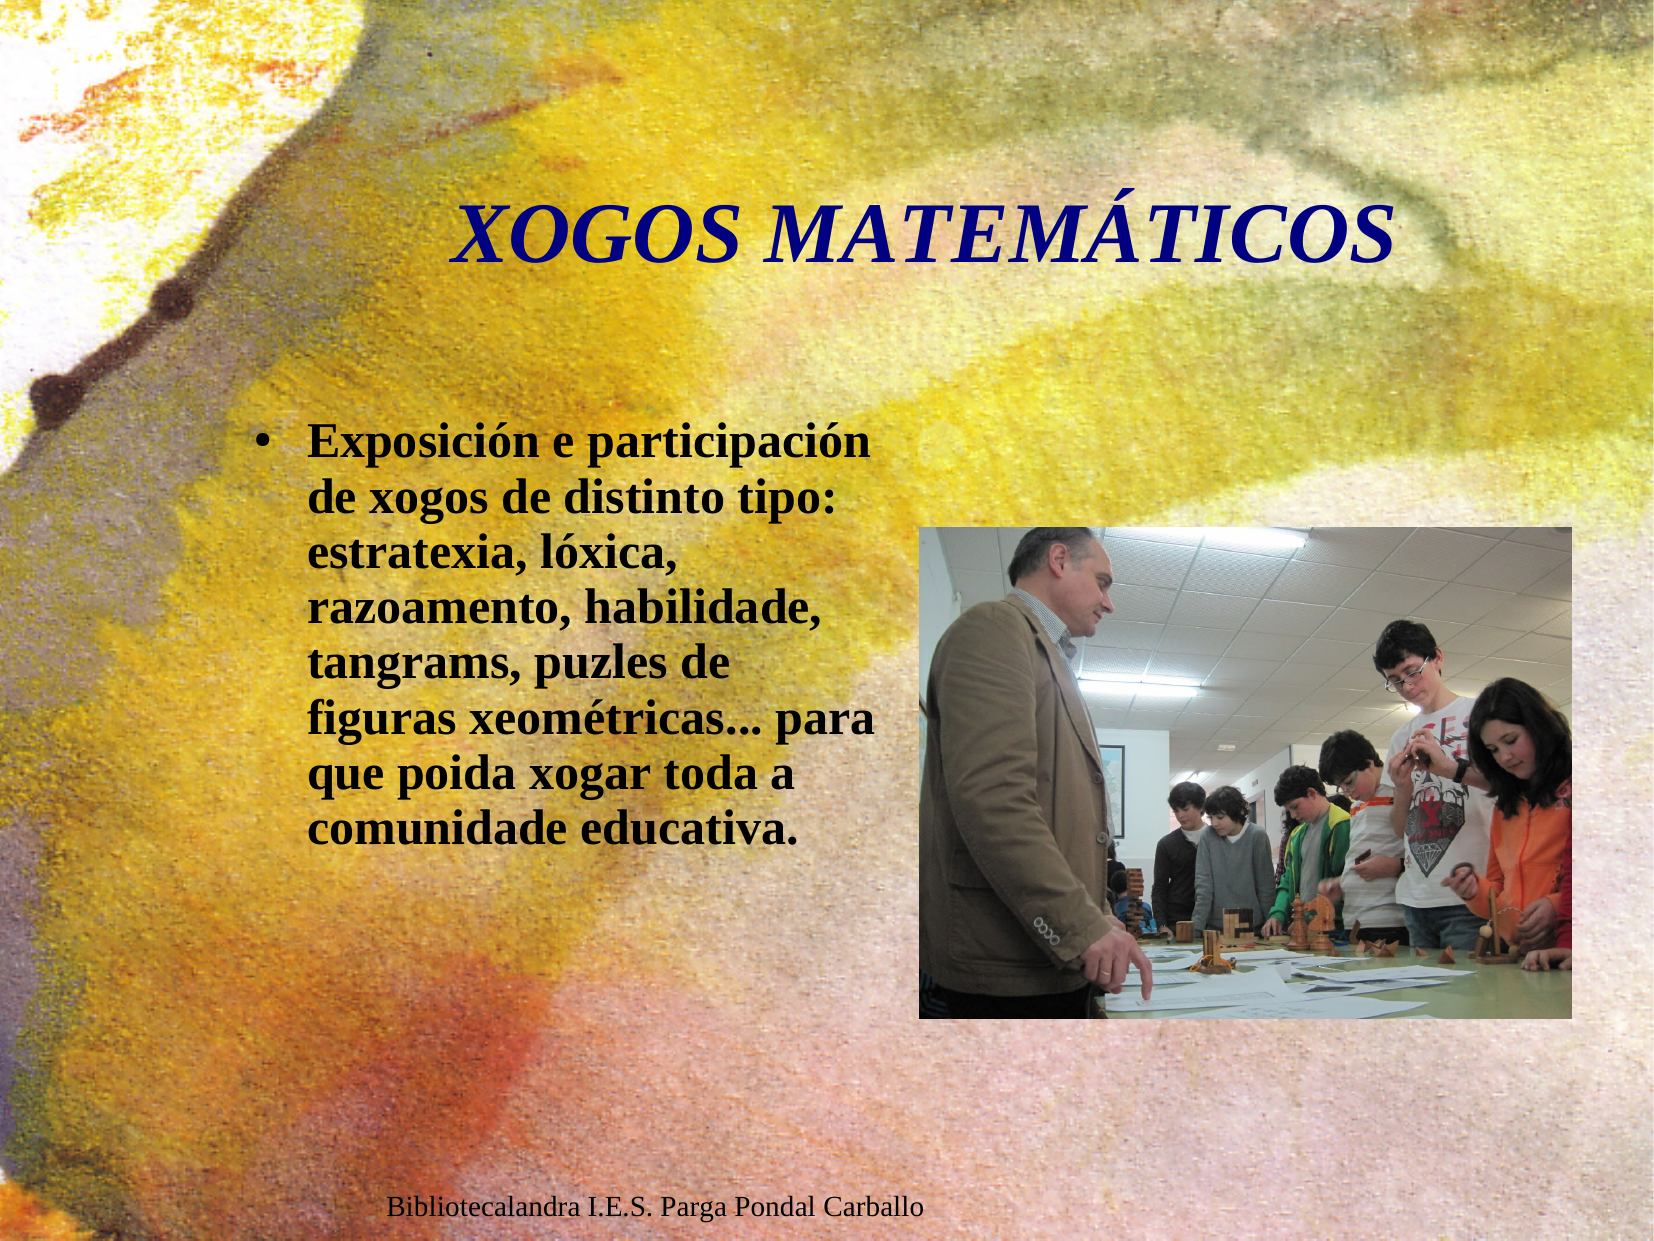

# XOGOS MATEMÁTICOS
Exposición e participación de xogos de distinto tipo: estratexia, lóxica, razoamento, habilidade, tangrams, puzles de figuras xeométricas... para que poida xogar toda a comunidade educativa.
Bibliotecalandra I.E.S. Parga Pondal Carballo